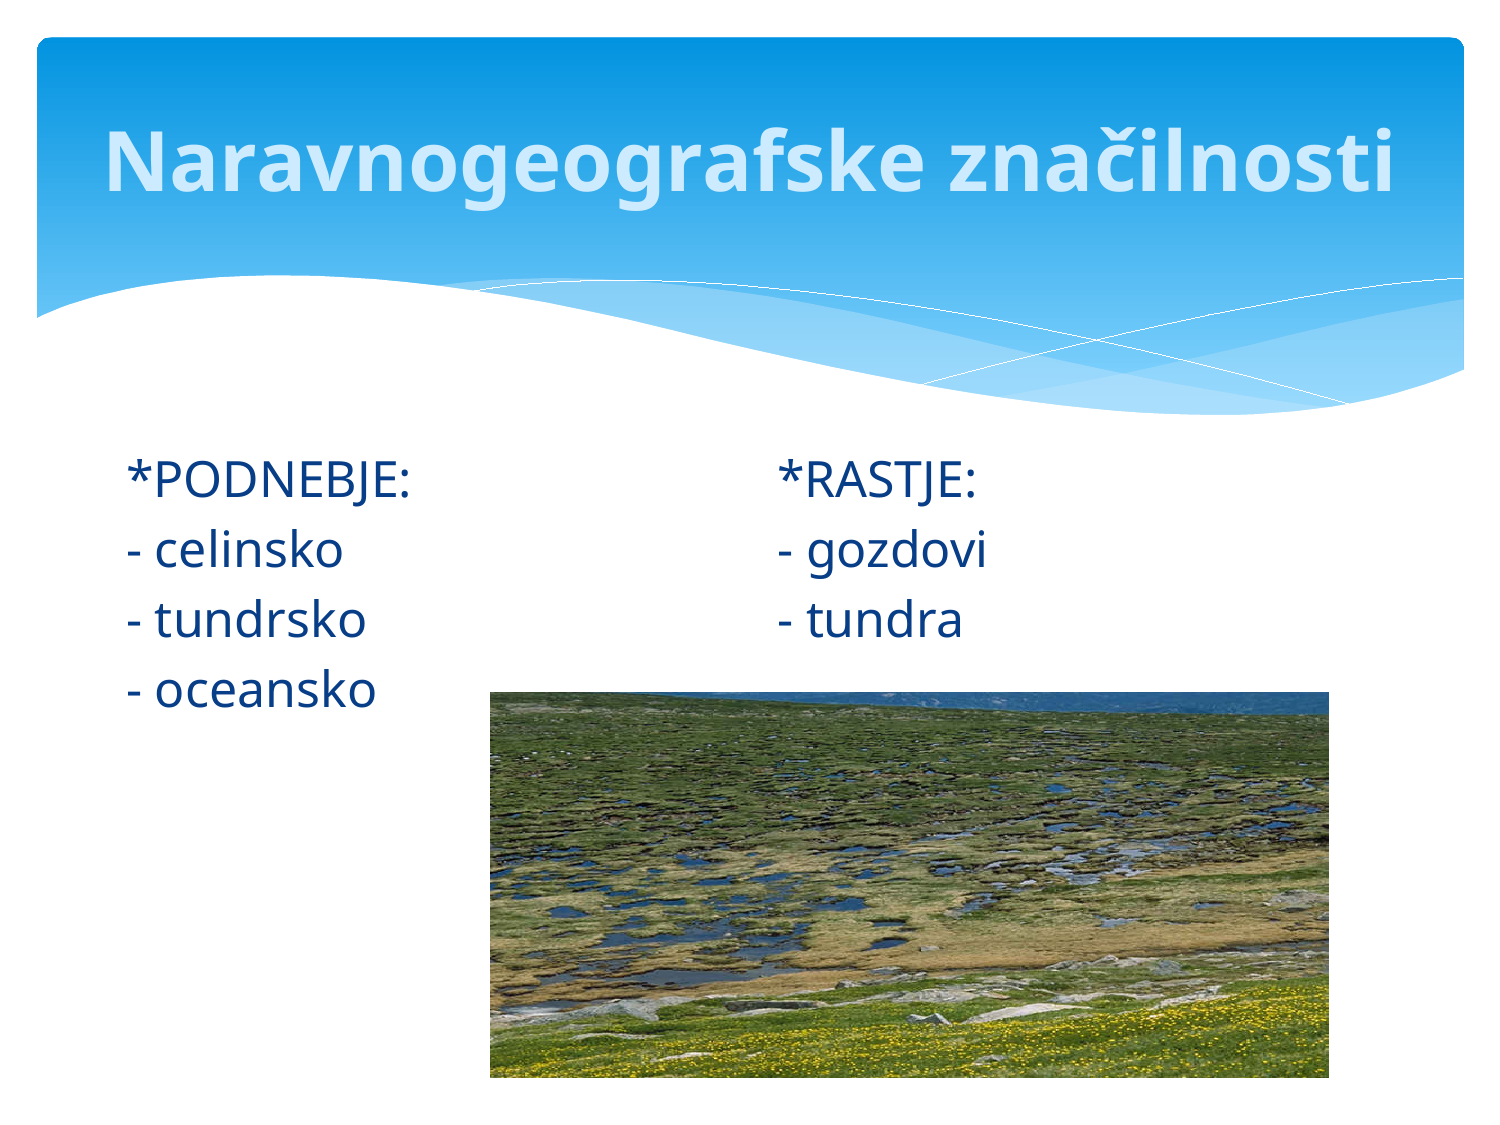

# Naravnogeografske značilnosti
*PODNEBJE:
- celinsko
- tundrsko
- oceansko
*RASTJE:
- gozdovi
- tundra